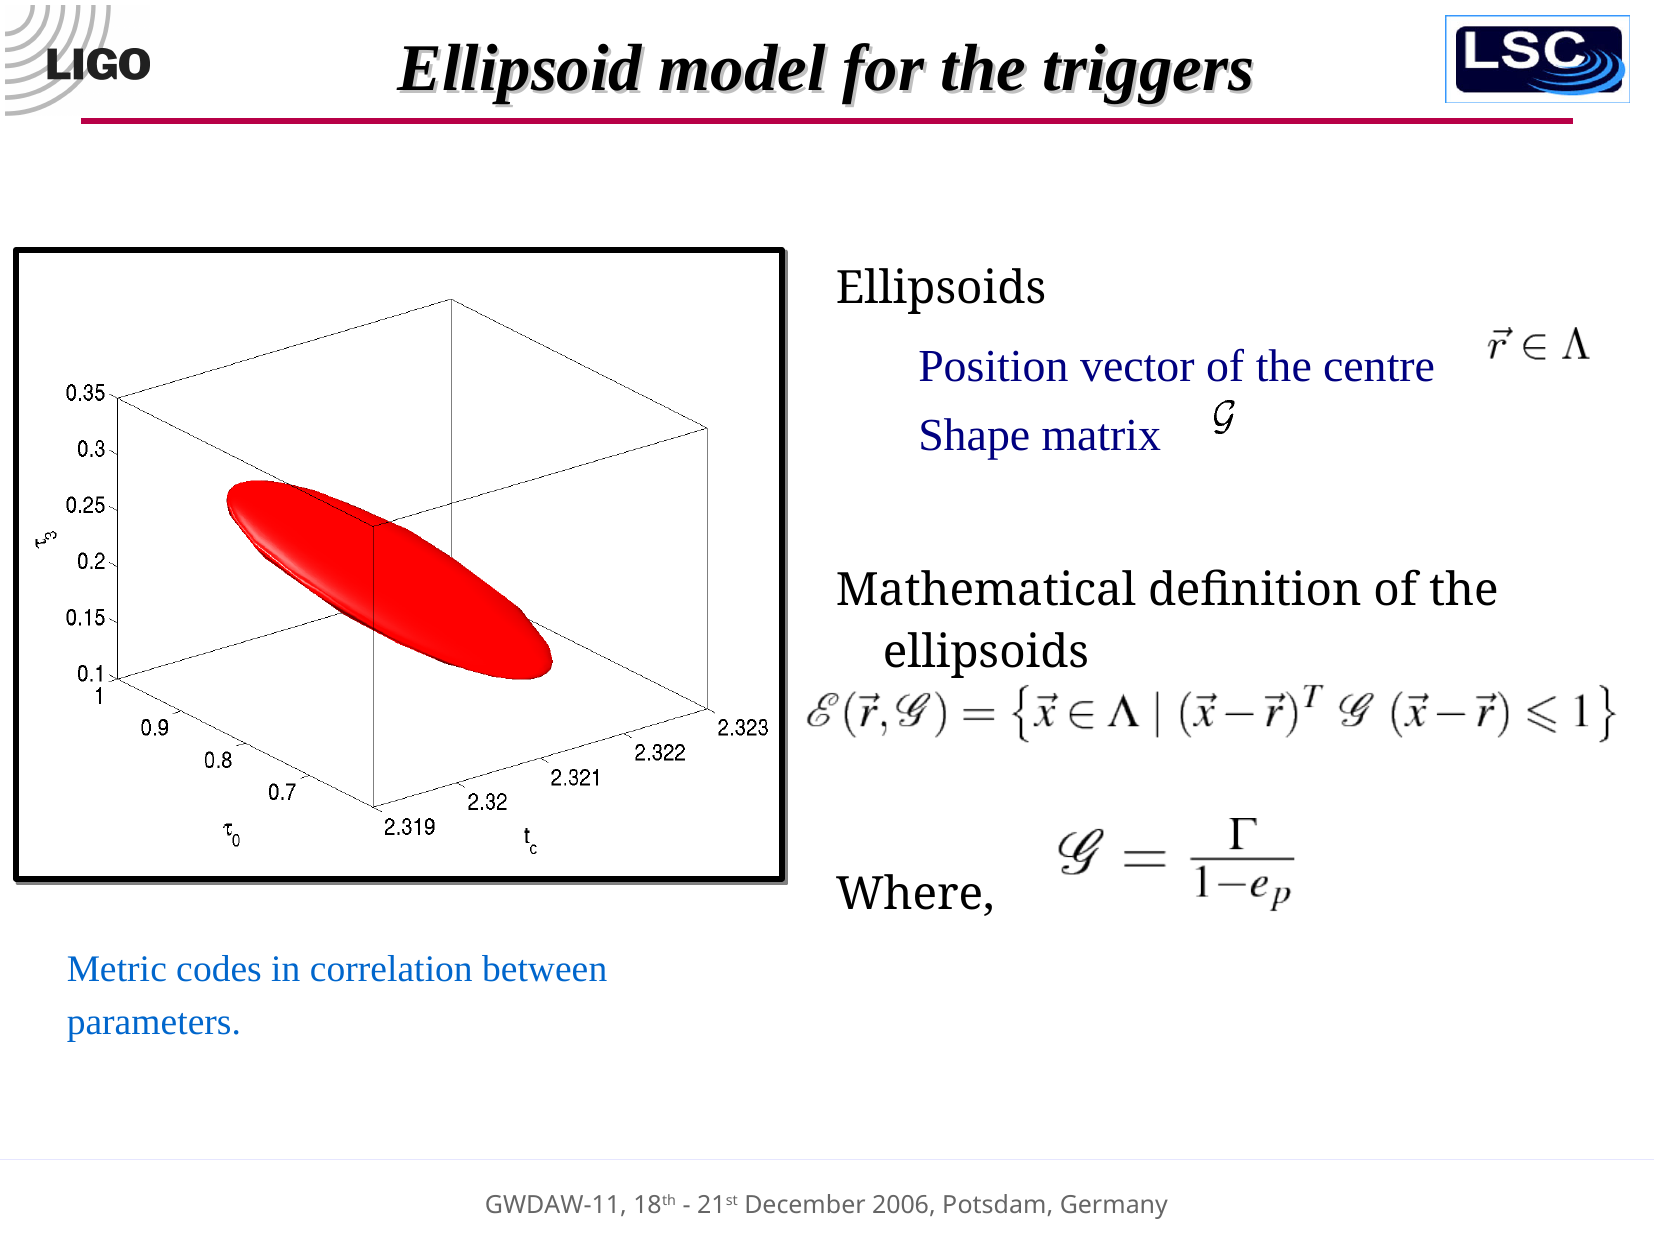

Ellipsoid model for the triggers
# Ellipsoids
Position vector of the centre
Shape matrix
Mathematical definition of the ellipsoids
Where,
Metric codes in correlation between
parameters.